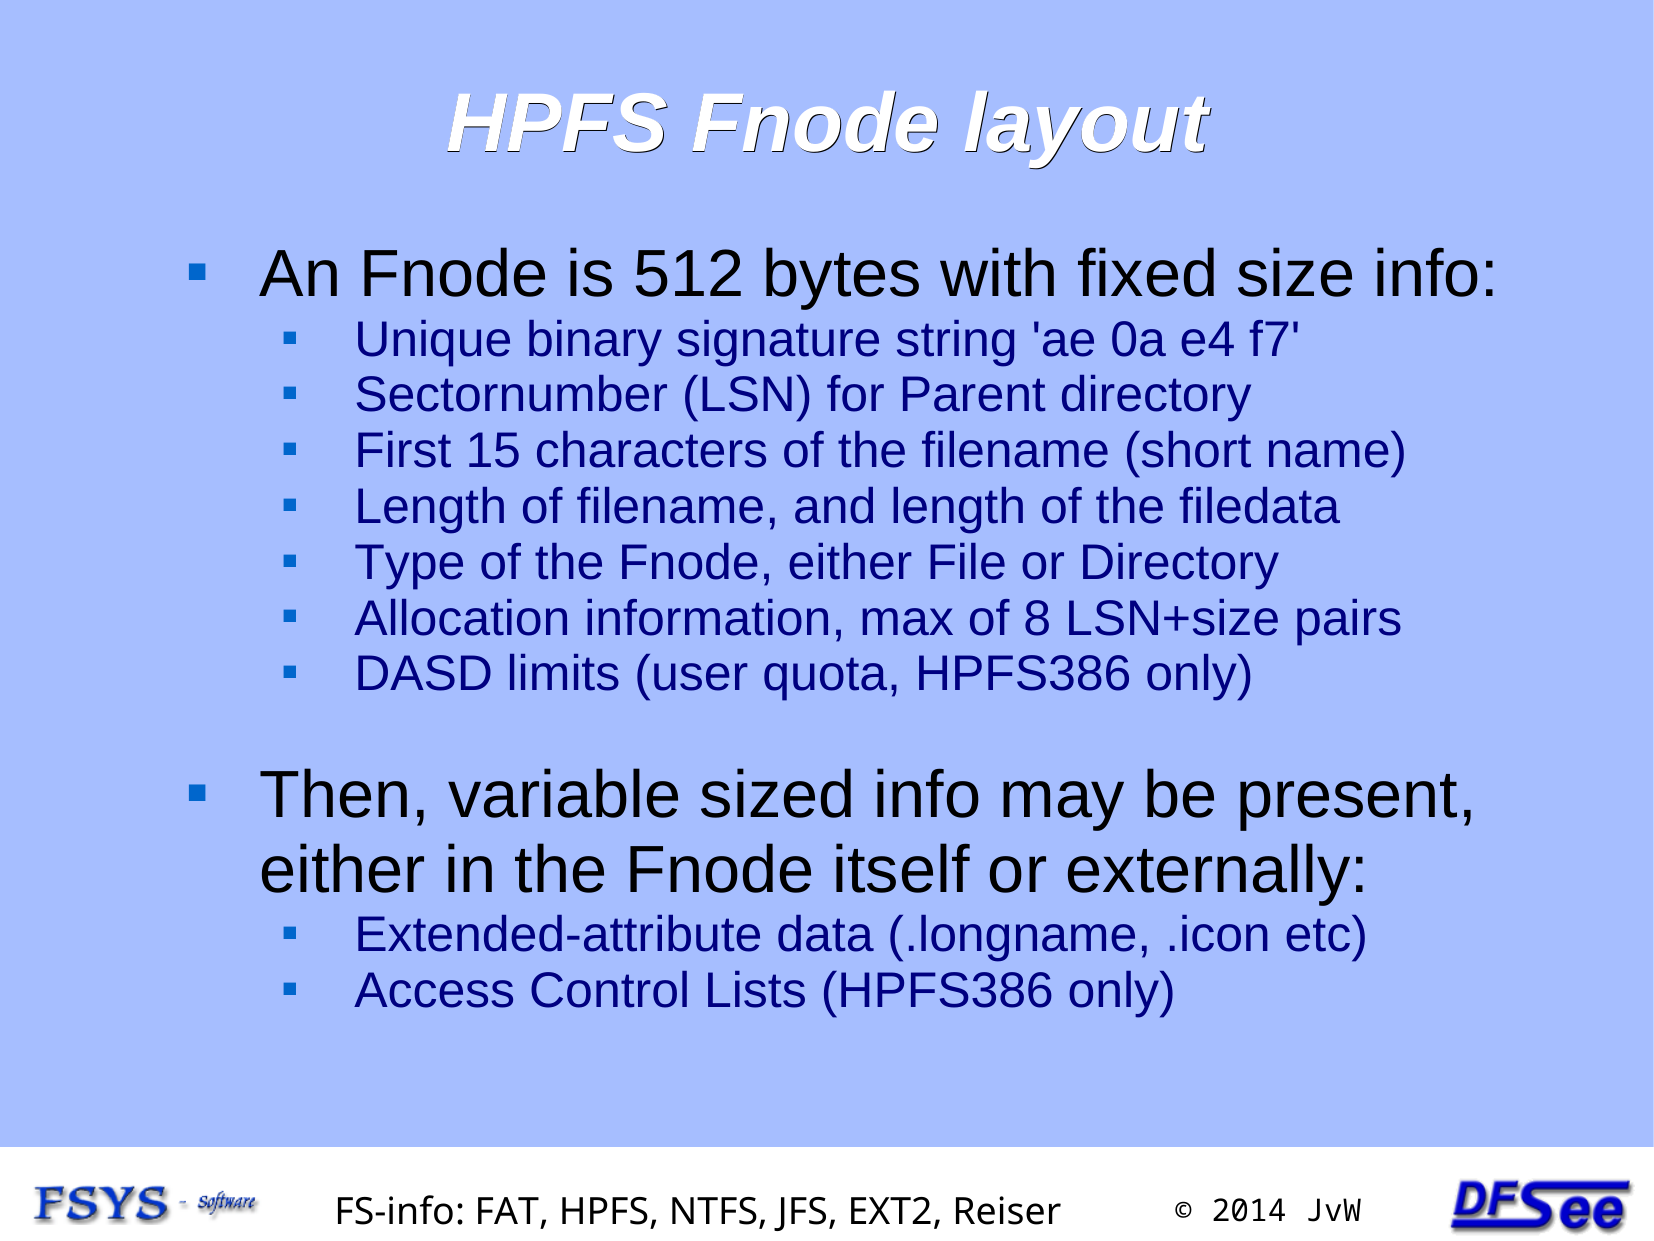

# HPFS Fnode layout
An Fnode is 512 bytes with fixed size info:
Unique binary signature string 'ae 0a e4 f7'
Sectornumber (LSN) for Parent directory
First 15 characters of the filename (short name)
Length of filename, and length of the filedata
Type of the Fnode, either File or Directory
Allocation information, max of 8 LSN+size pairs
DASD limits (user quota, HPFS386 only)
Then, variable sized info may be present,
either in the Fnode itself or externally:
Extended-attribute data (.longname, .icon etc)
Access Control Lists (HPFS386 only)